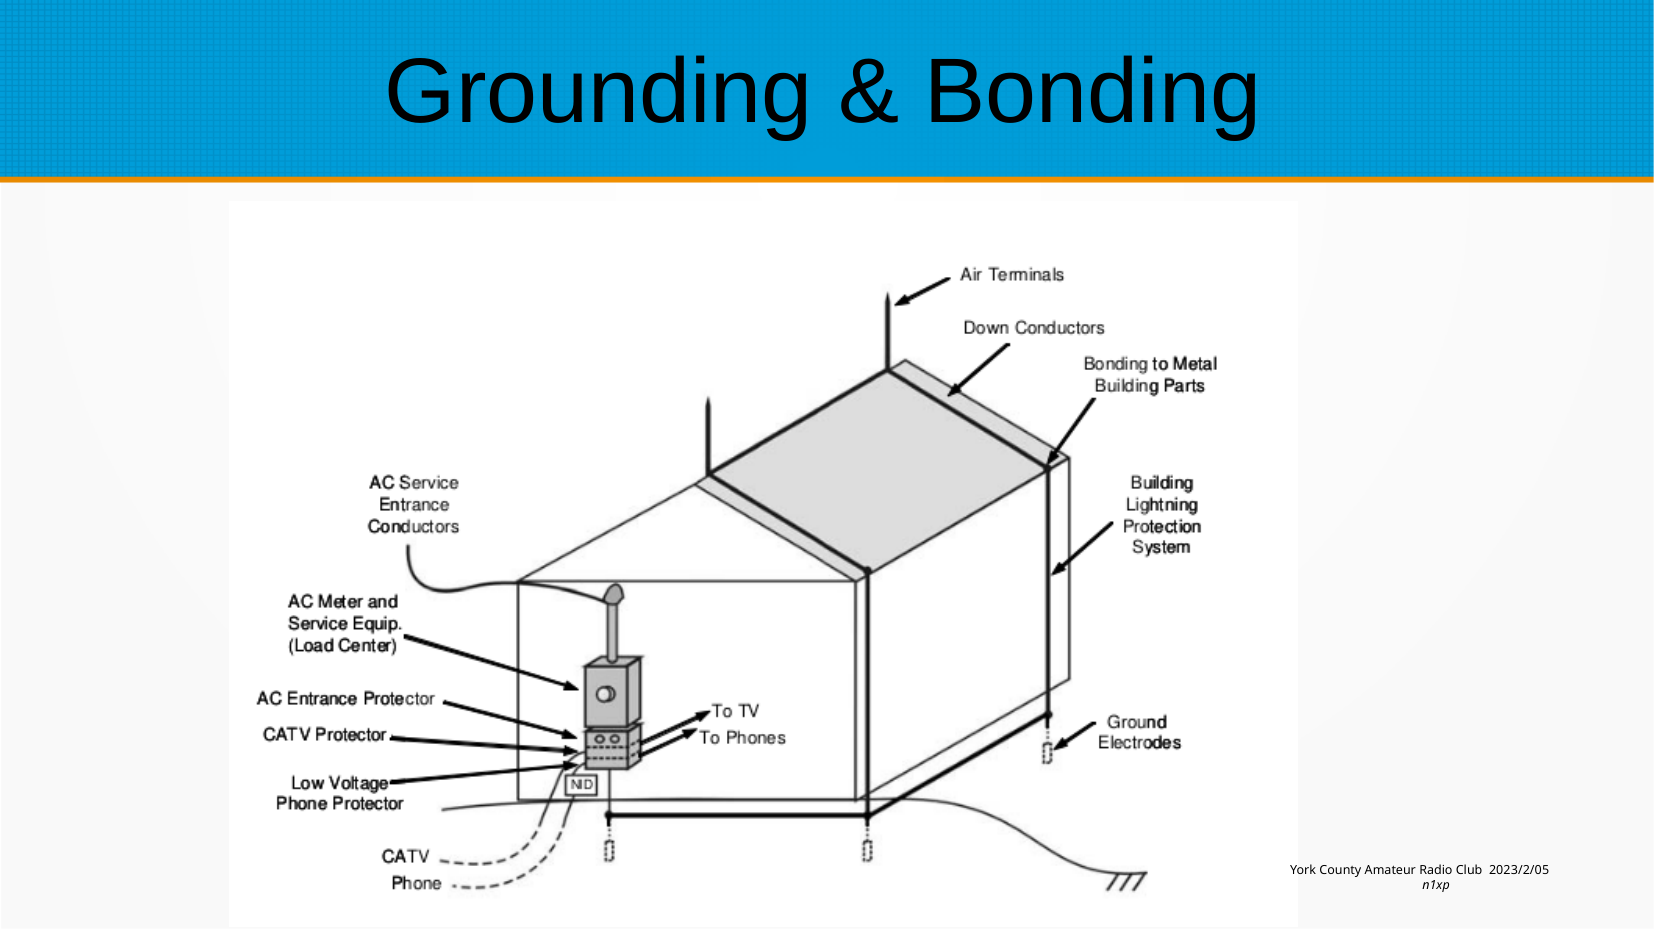

Grounding & Bonding
York County Amateur Radio Club 2023/2/05
n1xp